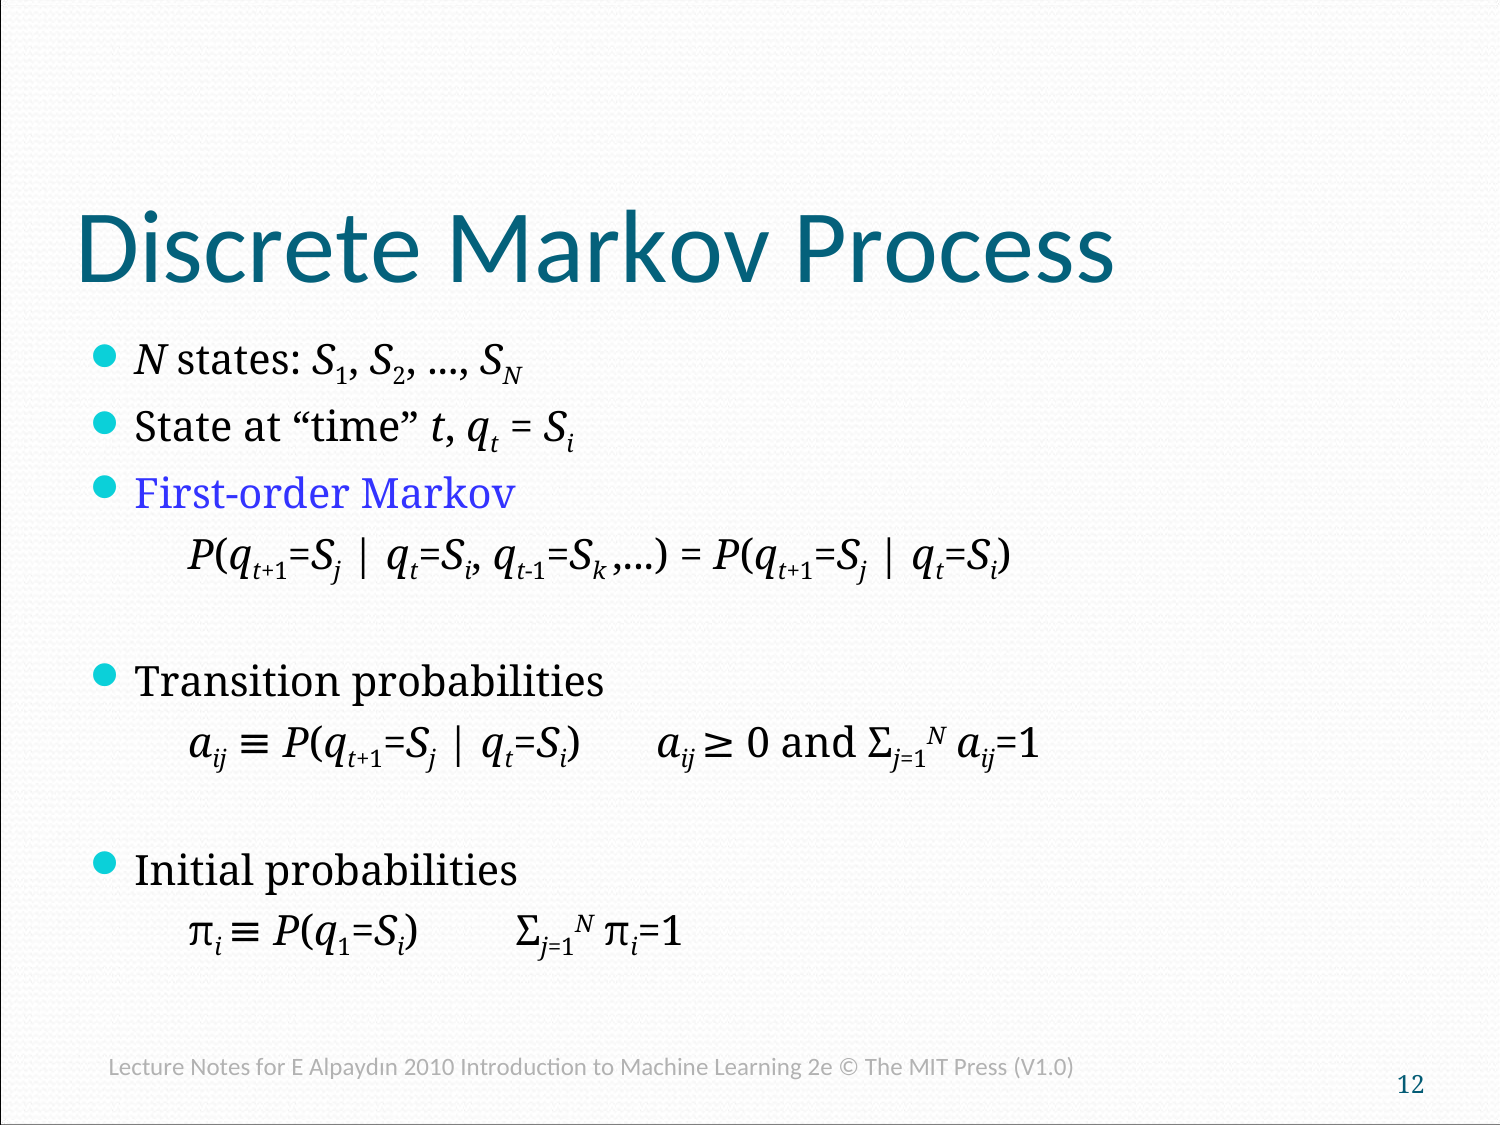

Discrete Markov Process
N states: S1, S2, ..., SN
State at “time” t, qt = Si
First-order Markov
	 P(qt+1=Sj | qt=Si, qt-1=Sk ,...) = P(qt+1=Sj | qt=Si)
Transition probabilities
	 aij ≡ P(qt+1=Sj | qt=Si) aij ≥ 0 and Σj=1N aij=1
Initial probabilities
	 πi ≡ P(q1=Si) Σj=1N πi=1
Lecture Notes for E Alpaydın 2010 Introduction to Machine Learning 2e © The MIT Press (V1.0)